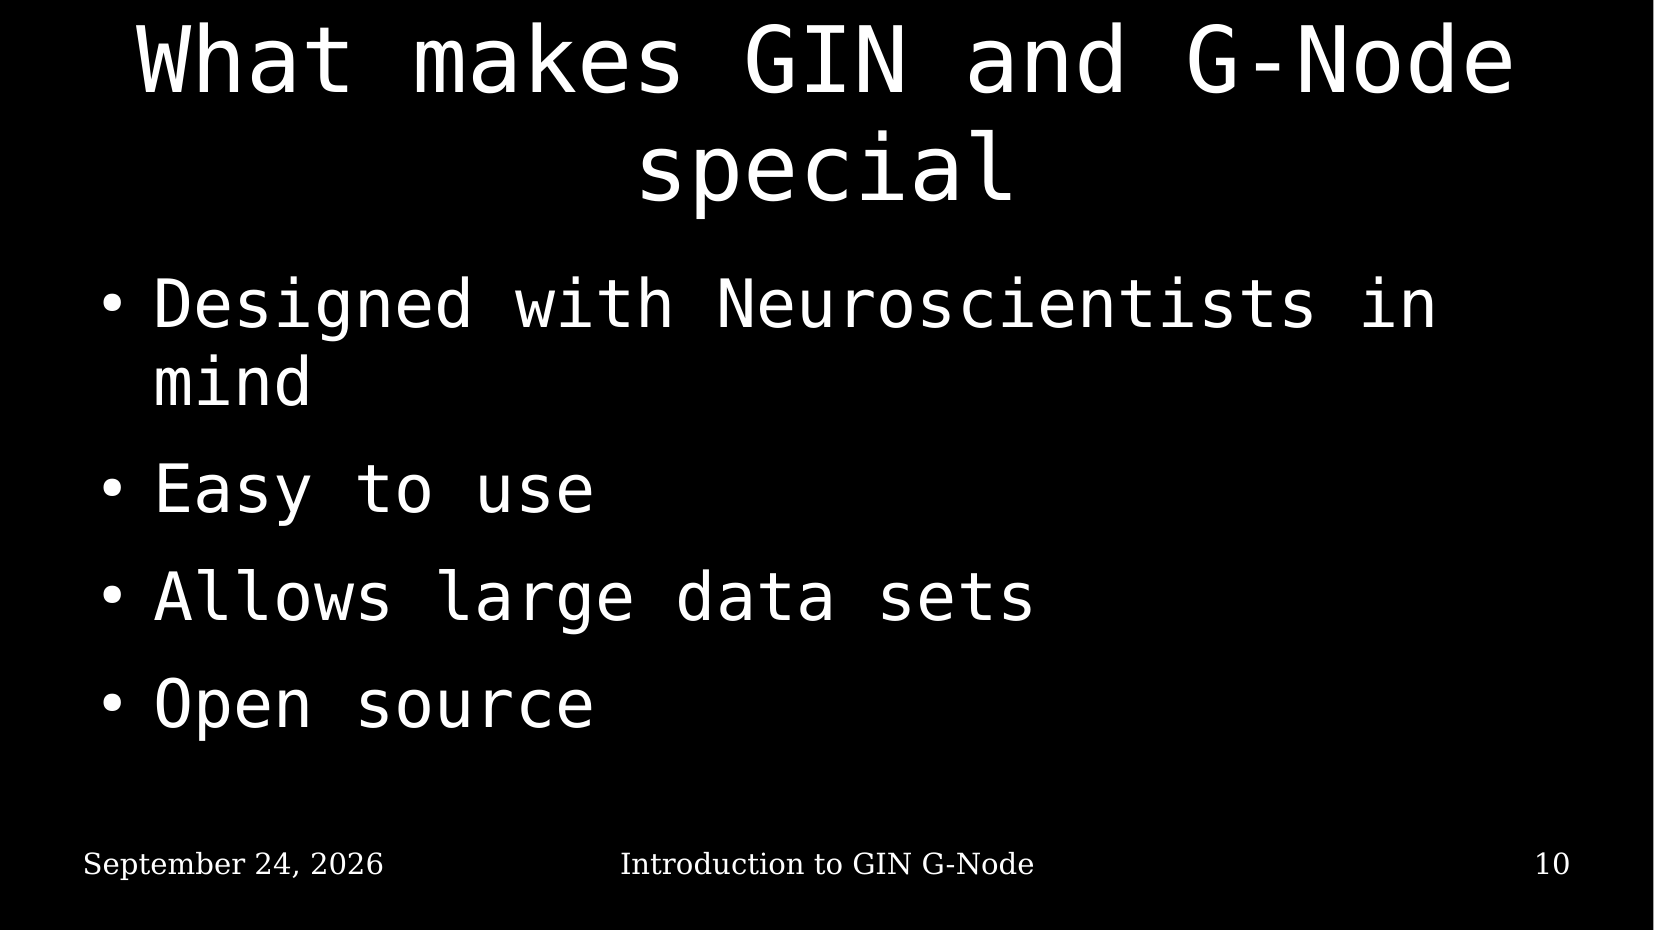

# What makes GIN and G-Node special
Designed with Neuroscientists in mind
Easy to use
Allows large data sets
Open source
Introduction to GIN G-Node
10